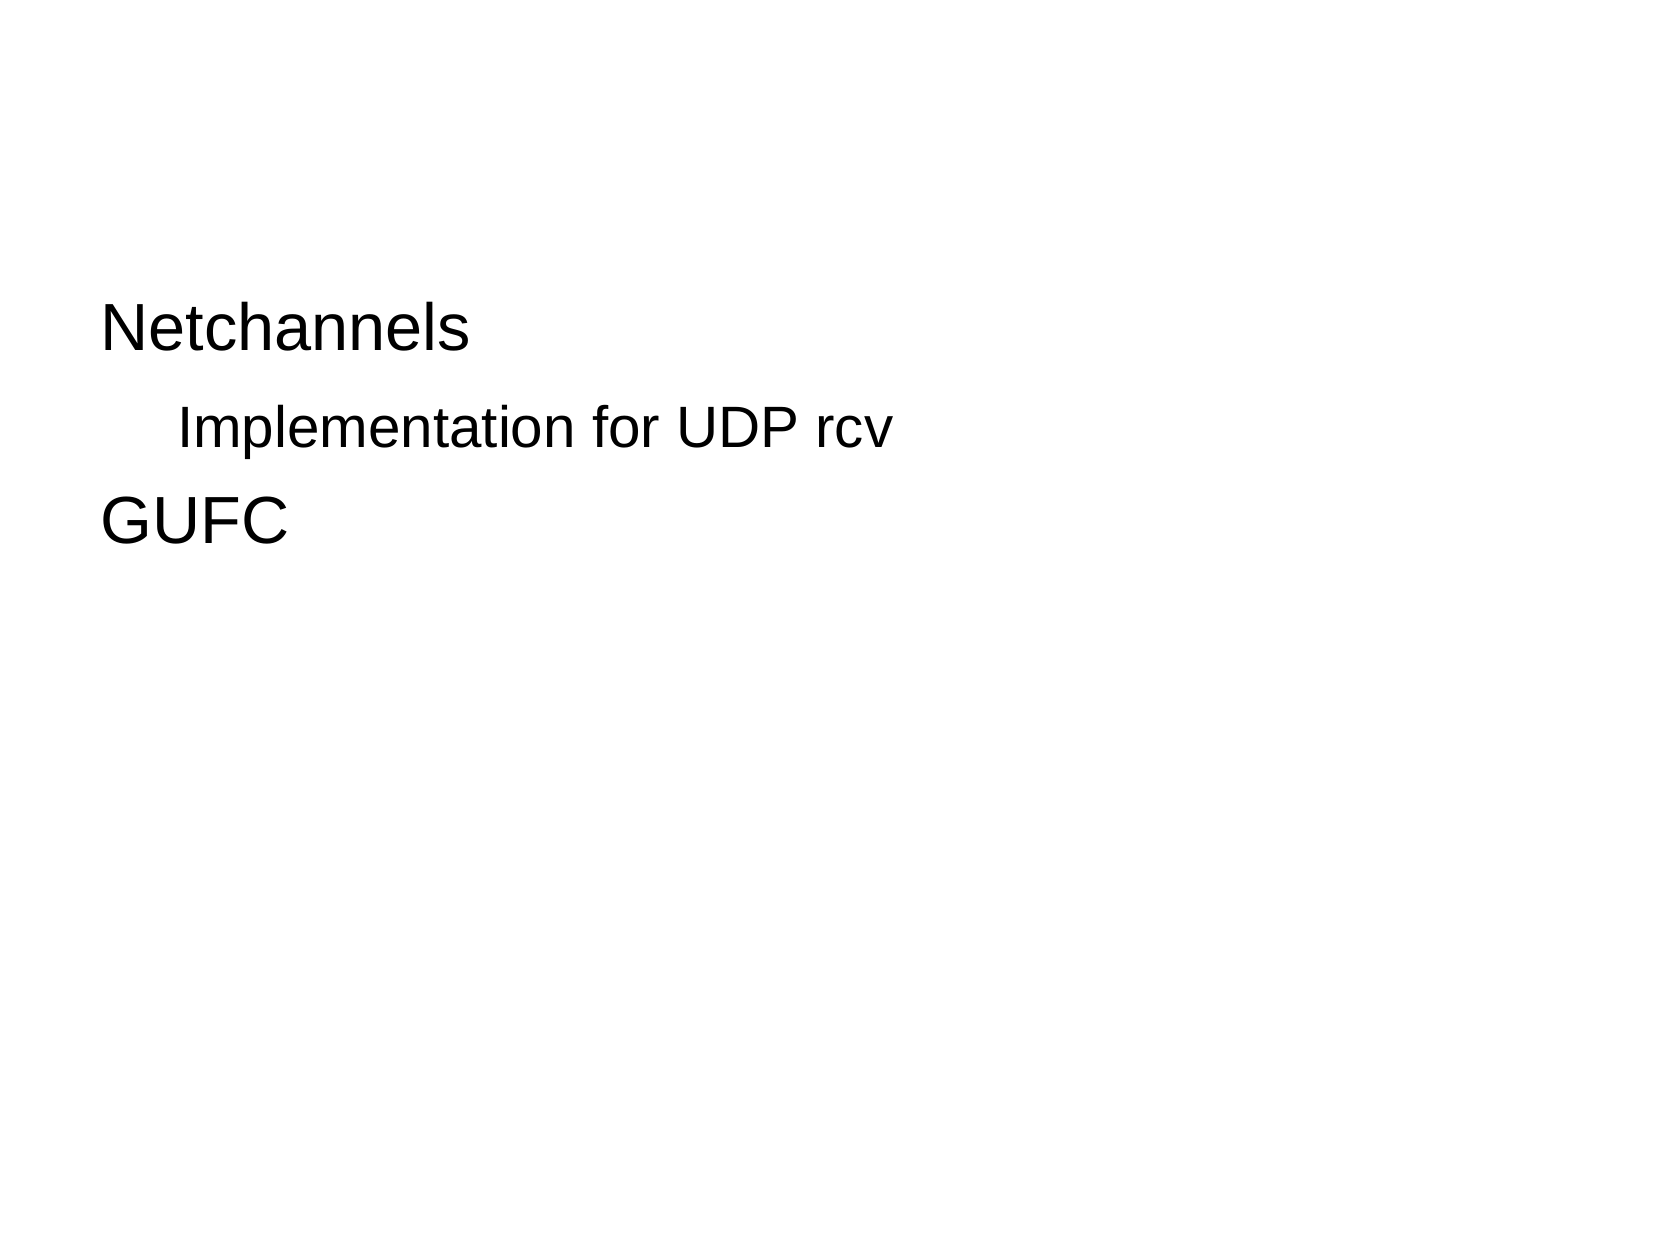

#
Netchannels
Implementation for UDP rcv
GUFC